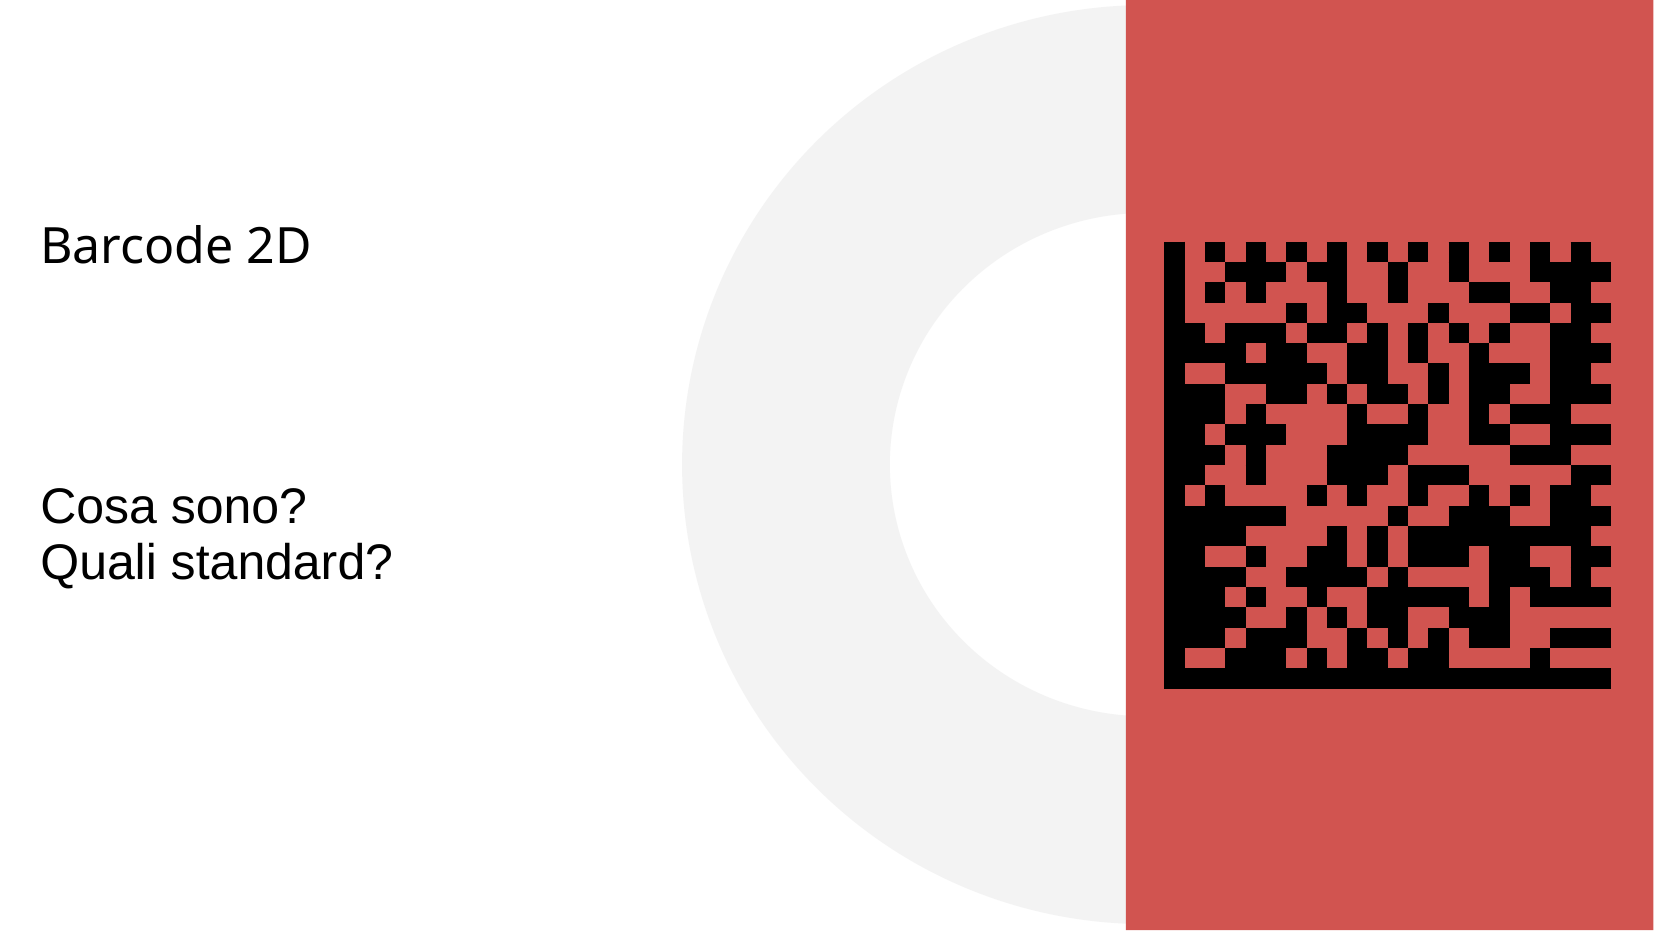

# Barcode 2D
Cosa sono?
Quali standard?